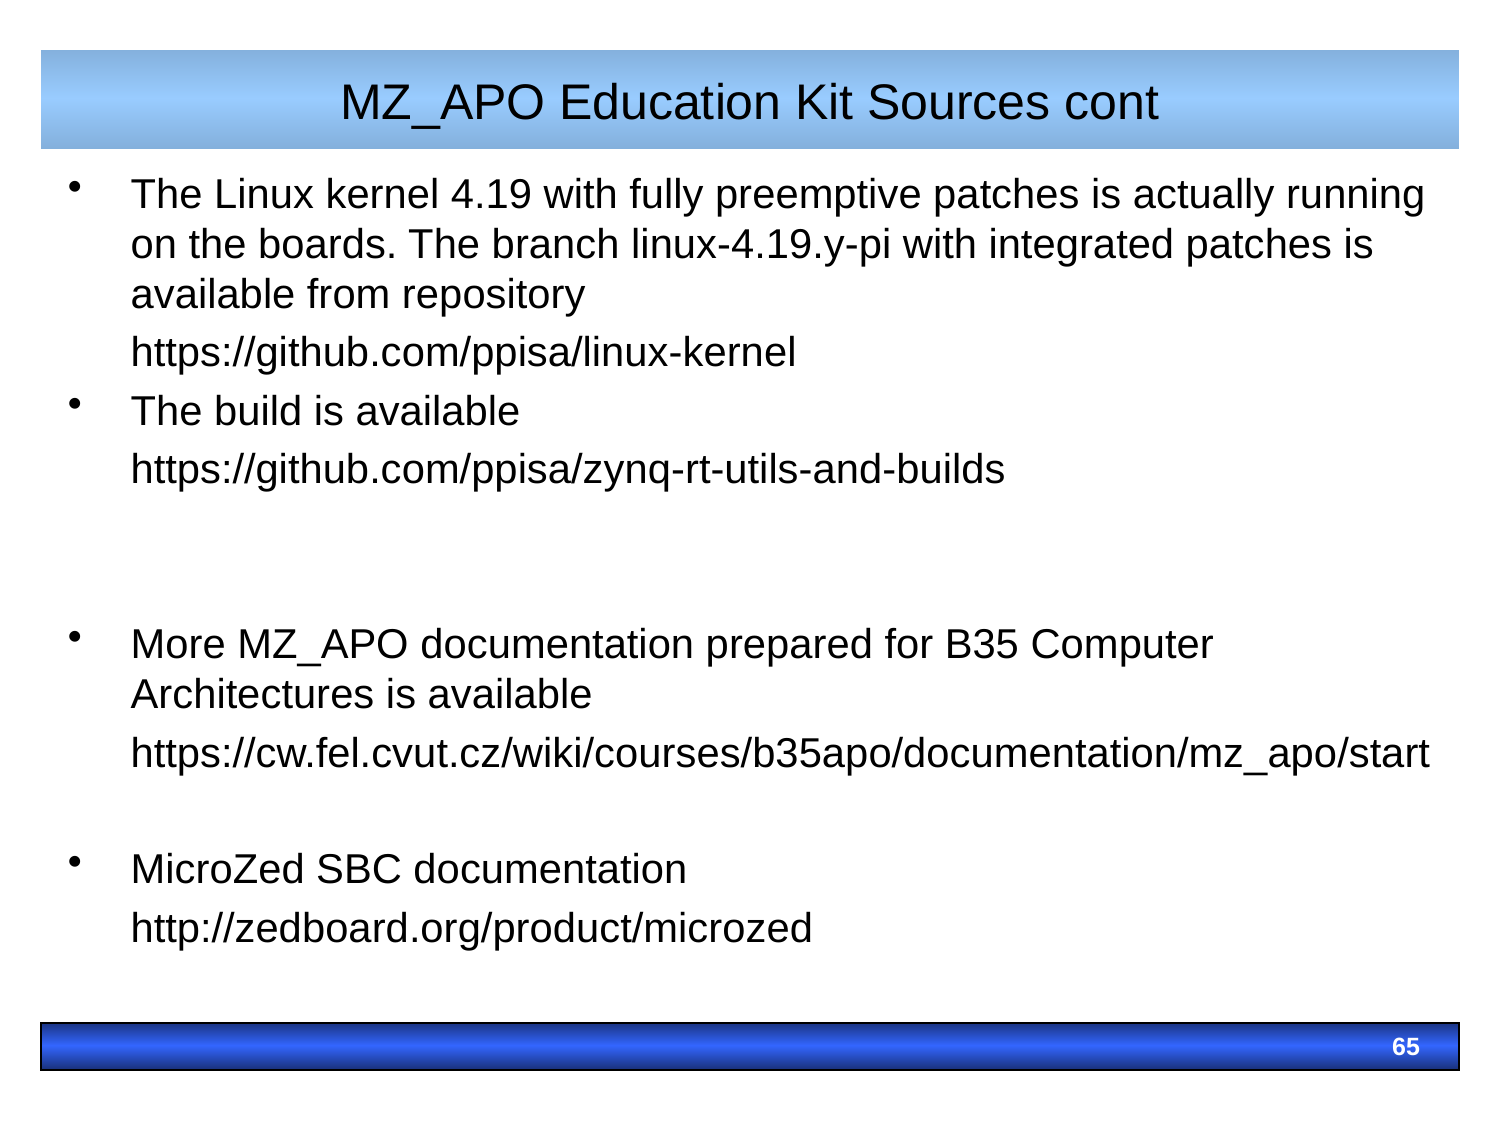

# MZ_APO Education Kit Sources cont
The Linux kernel 4.19 with fully preemptive patches is actually running on the boards. The branch linux-4.19.y-pi with integrated patches is available from repository
https://github.com/ppisa/linux-kernel
The build is available
https://github.com/ppisa/zynq-rt-utils-and-builds
More MZ_APO documentation prepared for B35 Computer Architectures is available
https://cw.fel.cvut.cz/wiki/courses/b35apo/documentation/mz_apo/start
MicroZed SBC documentation
http://zedboard.org/product/microzed
B35APO Computer Architectures